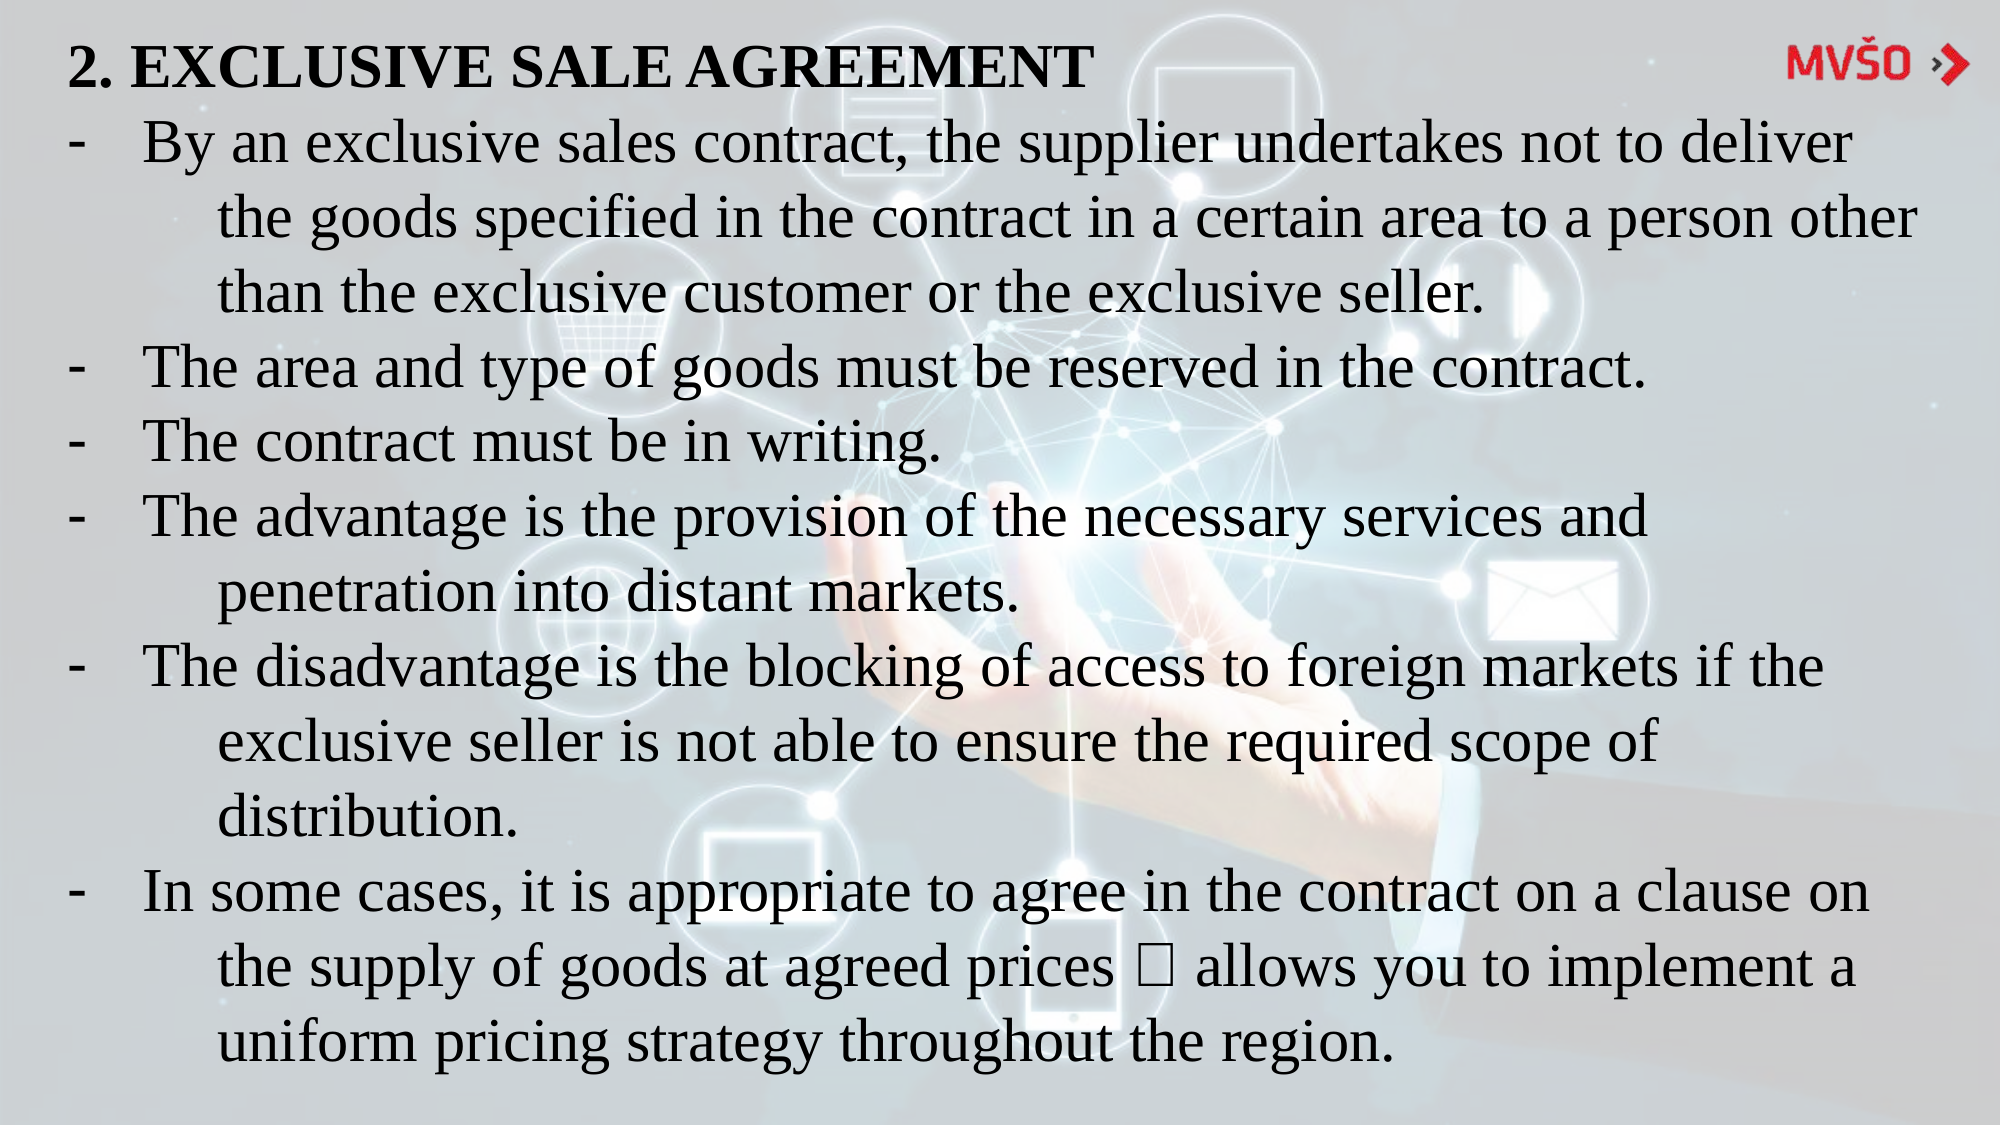

2. EXCLUSIVE SALE AGREEMENT
By an exclusive sales contract, the supplier undertakes not to deliver the goods specified in the contract in a certain area to a person other than the exclusive customer or the exclusive seller.
The area and type of goods must be reserved in the contract.
The contract must be in writing.
The advantage is the provision of the necessary services and penetration into distant markets.
The disadvantage is the blocking of access to foreign markets if the exclusive seller is not able to ensure the required scope of distribution.
In some cases, it is appropriate to agree in the contract on a clause on the supply of goods at agreed prices  allows you to implement a uniform pricing strategy throughout the region.